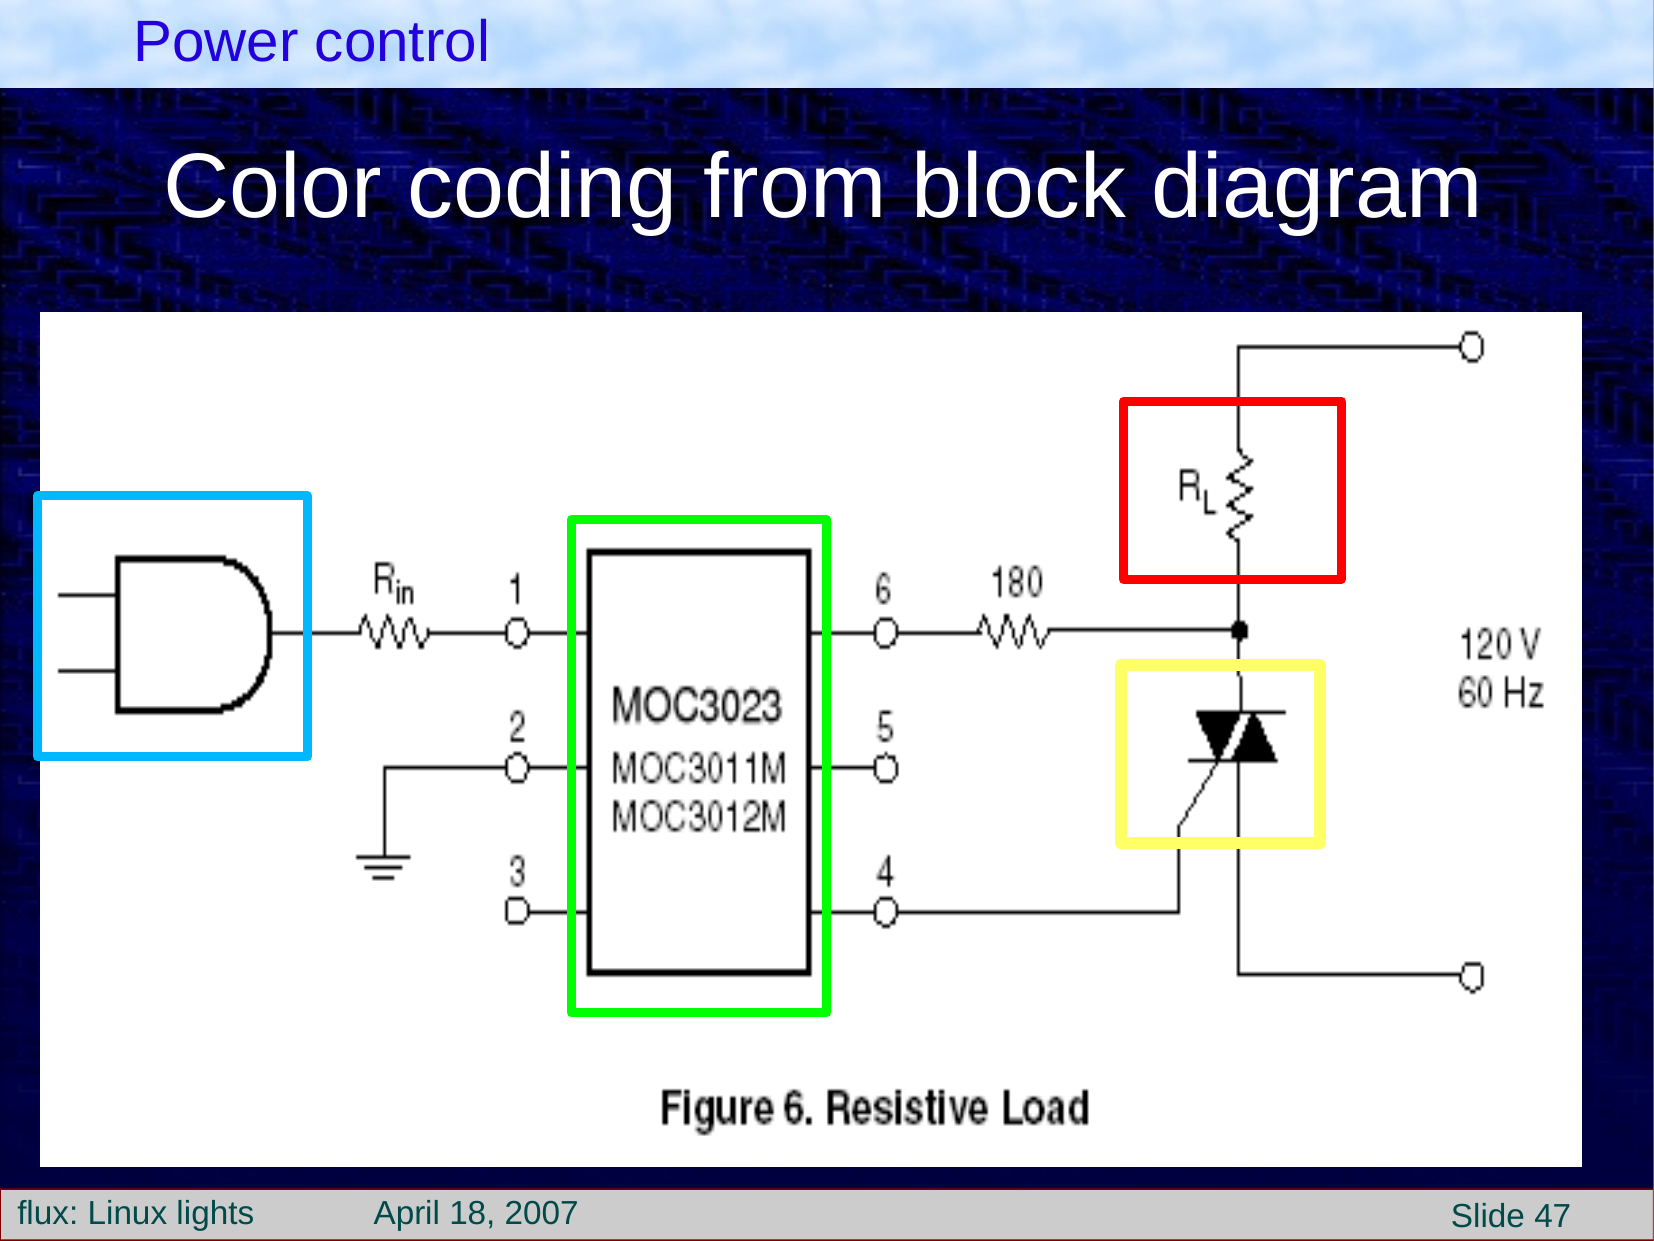

Power control
# Color coding from block diagram
flux: Linux lights	April 18, 2007
Slide